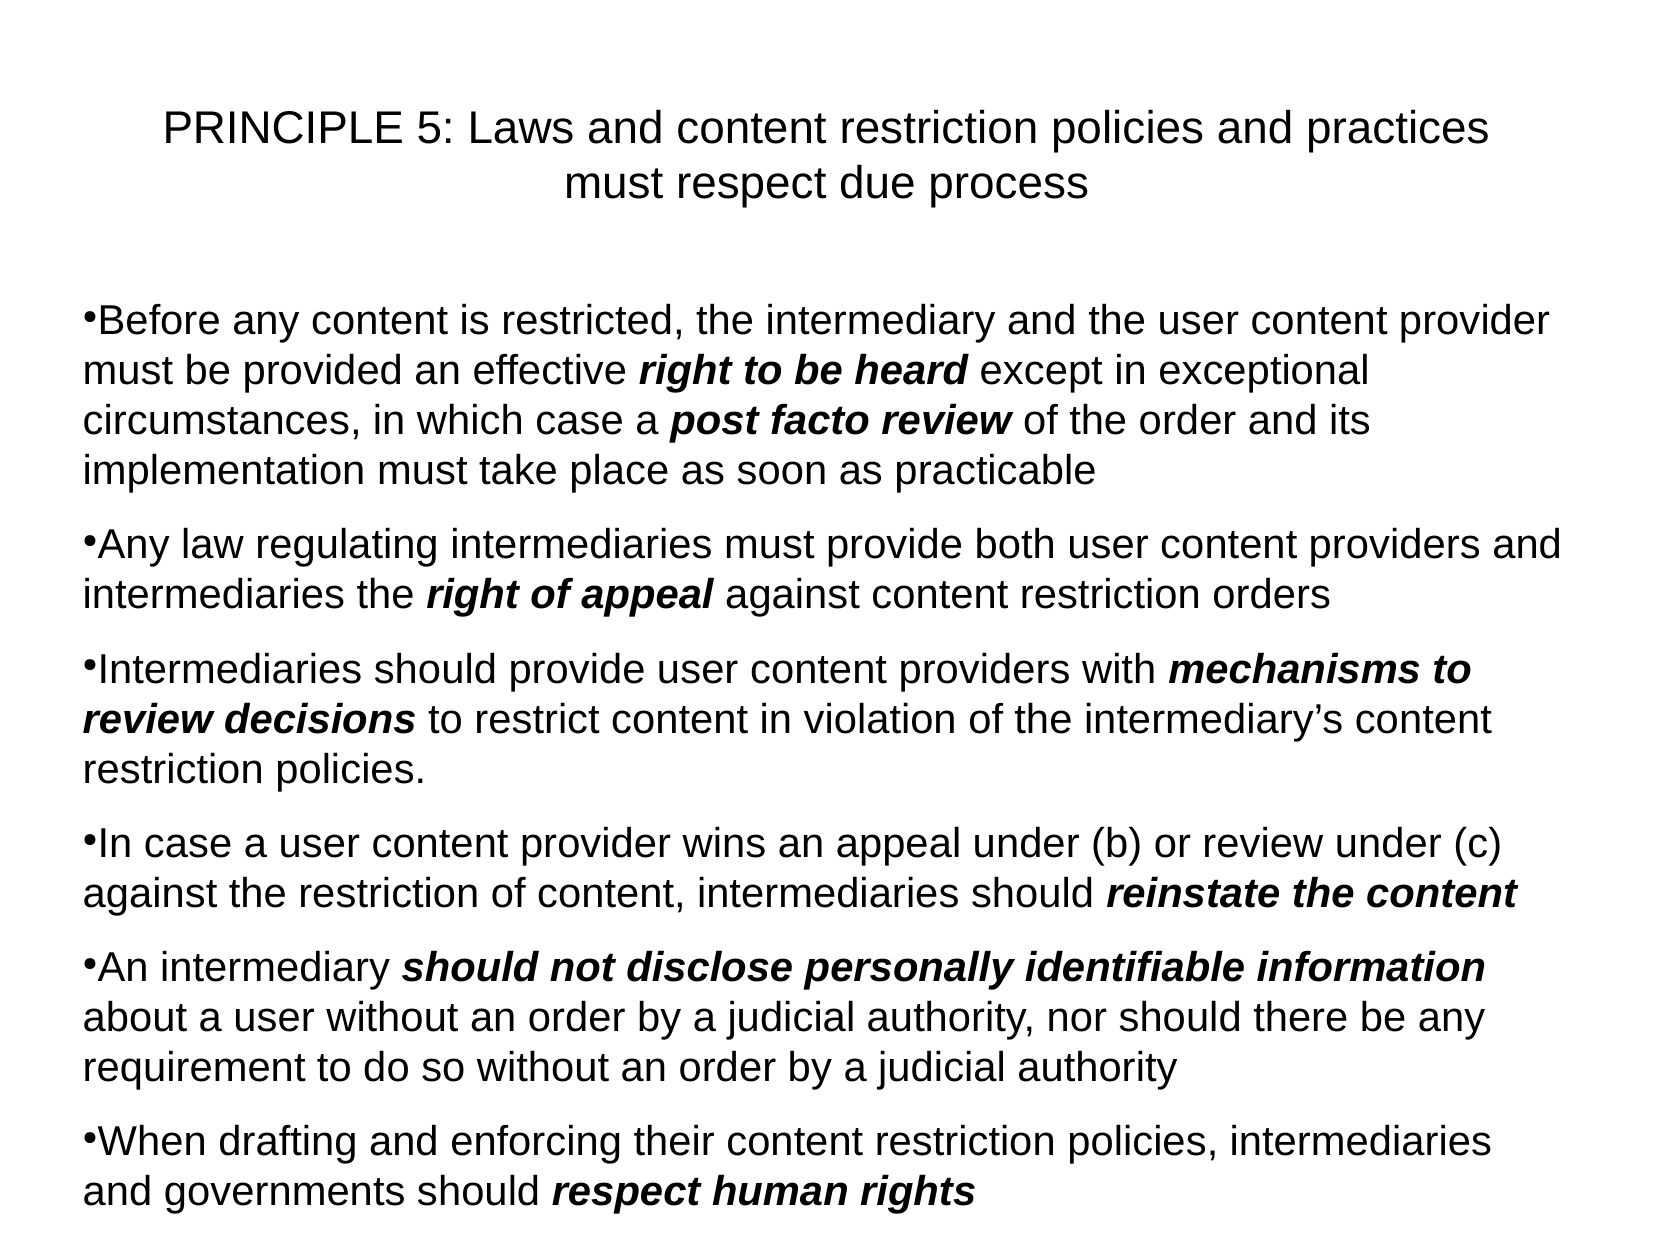

# PRINCIPLE 5: Laws and content restriction policies and practices must respect due process
Before any content is restricted, the intermediary and the user content provider must be provided an effective right to be heard except in exceptional circumstances, in which case a post facto review of the order and its implementation must take place as soon as practicable
Any law regulating intermediaries must provide both user content providers and intermediaries the right of appeal against content restriction orders
Intermediaries should provide user content providers with mechanisms to review decisions to restrict content in violation of the intermediary’s content restriction policies.
In case a user content provider wins an appeal under (b) or review under (c) against the restriction of content, intermediaries should reinstate the content
An intermediary should not disclose personally identifiable information about a user without an order by a judicial authority, nor should there be any requirement to do so without an order by a judicial authority
When drafting and enforcing their content restriction policies, intermediaries and governments should respect human rights